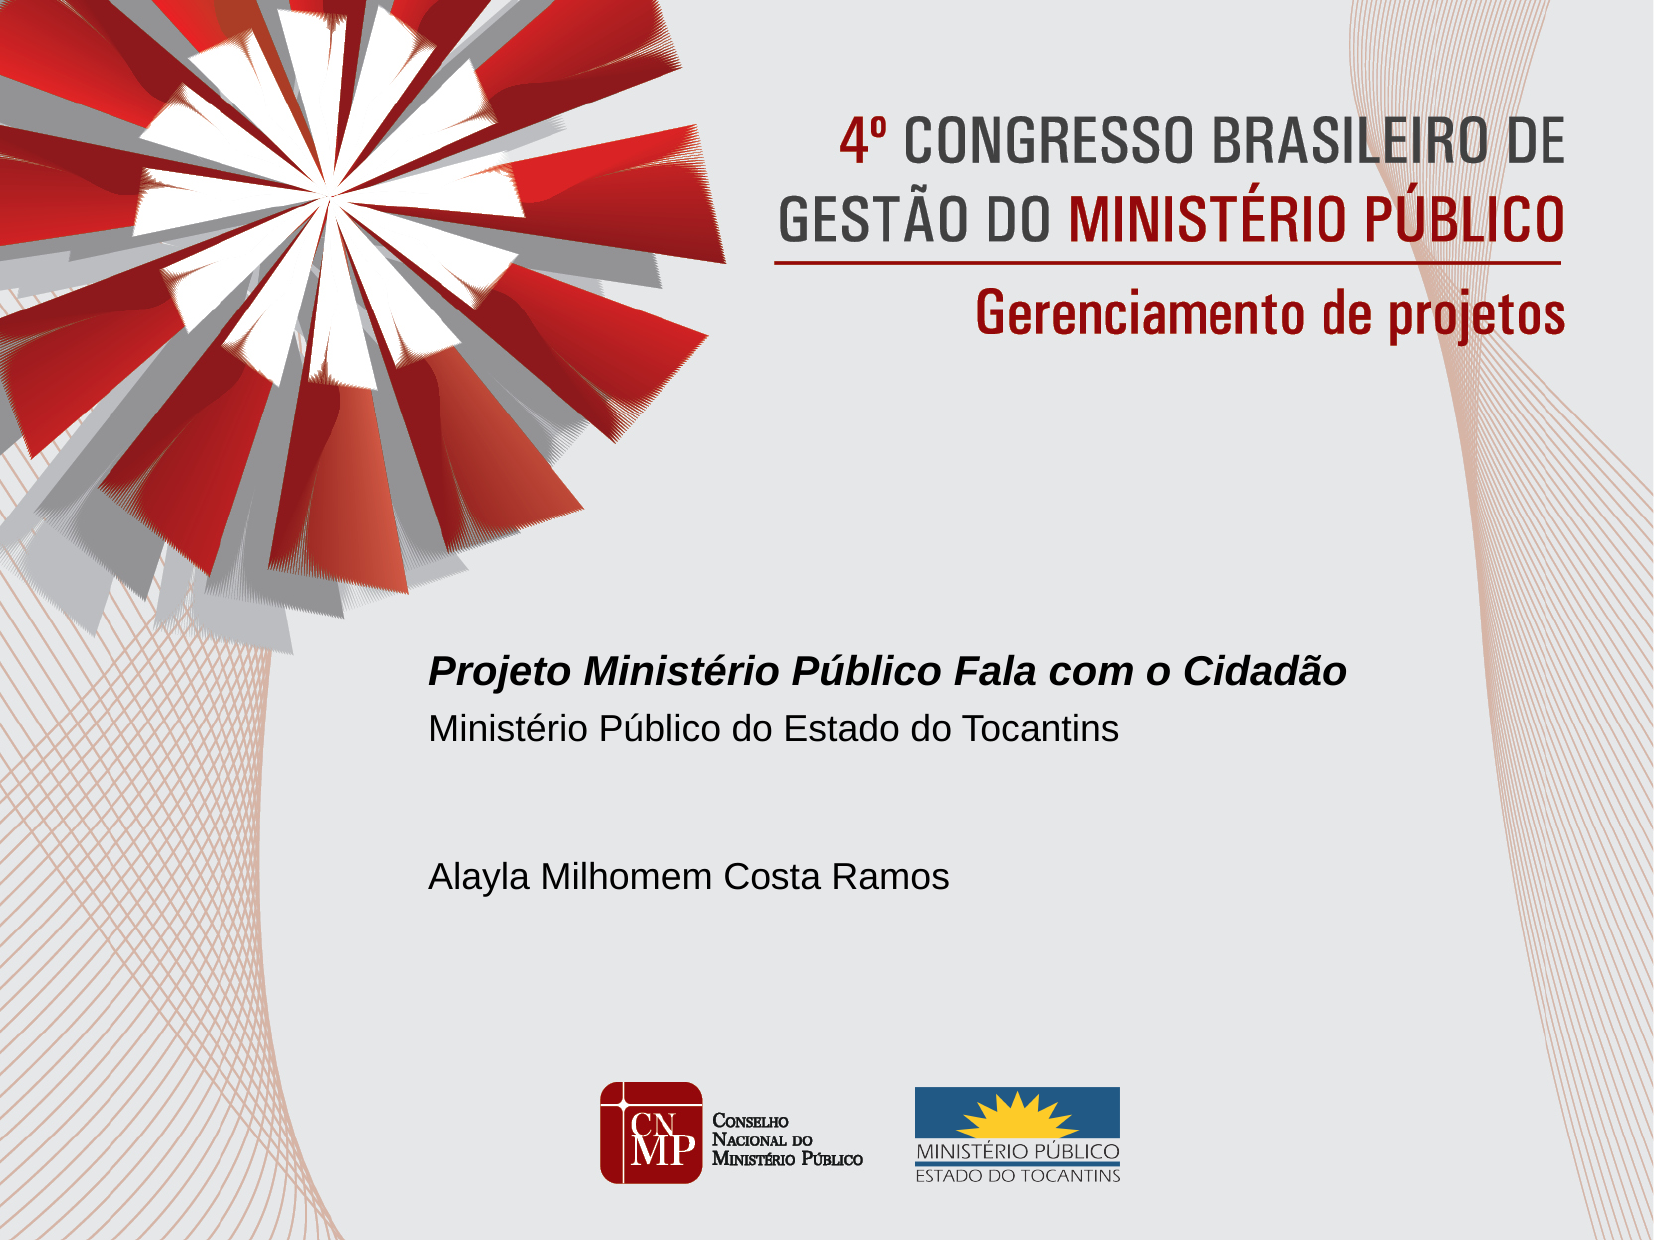

Projeto Ministério Público Fala com o Cidadão
Ministério Público do Estado do Tocantins
Alayla Milhomem Costa Ramos